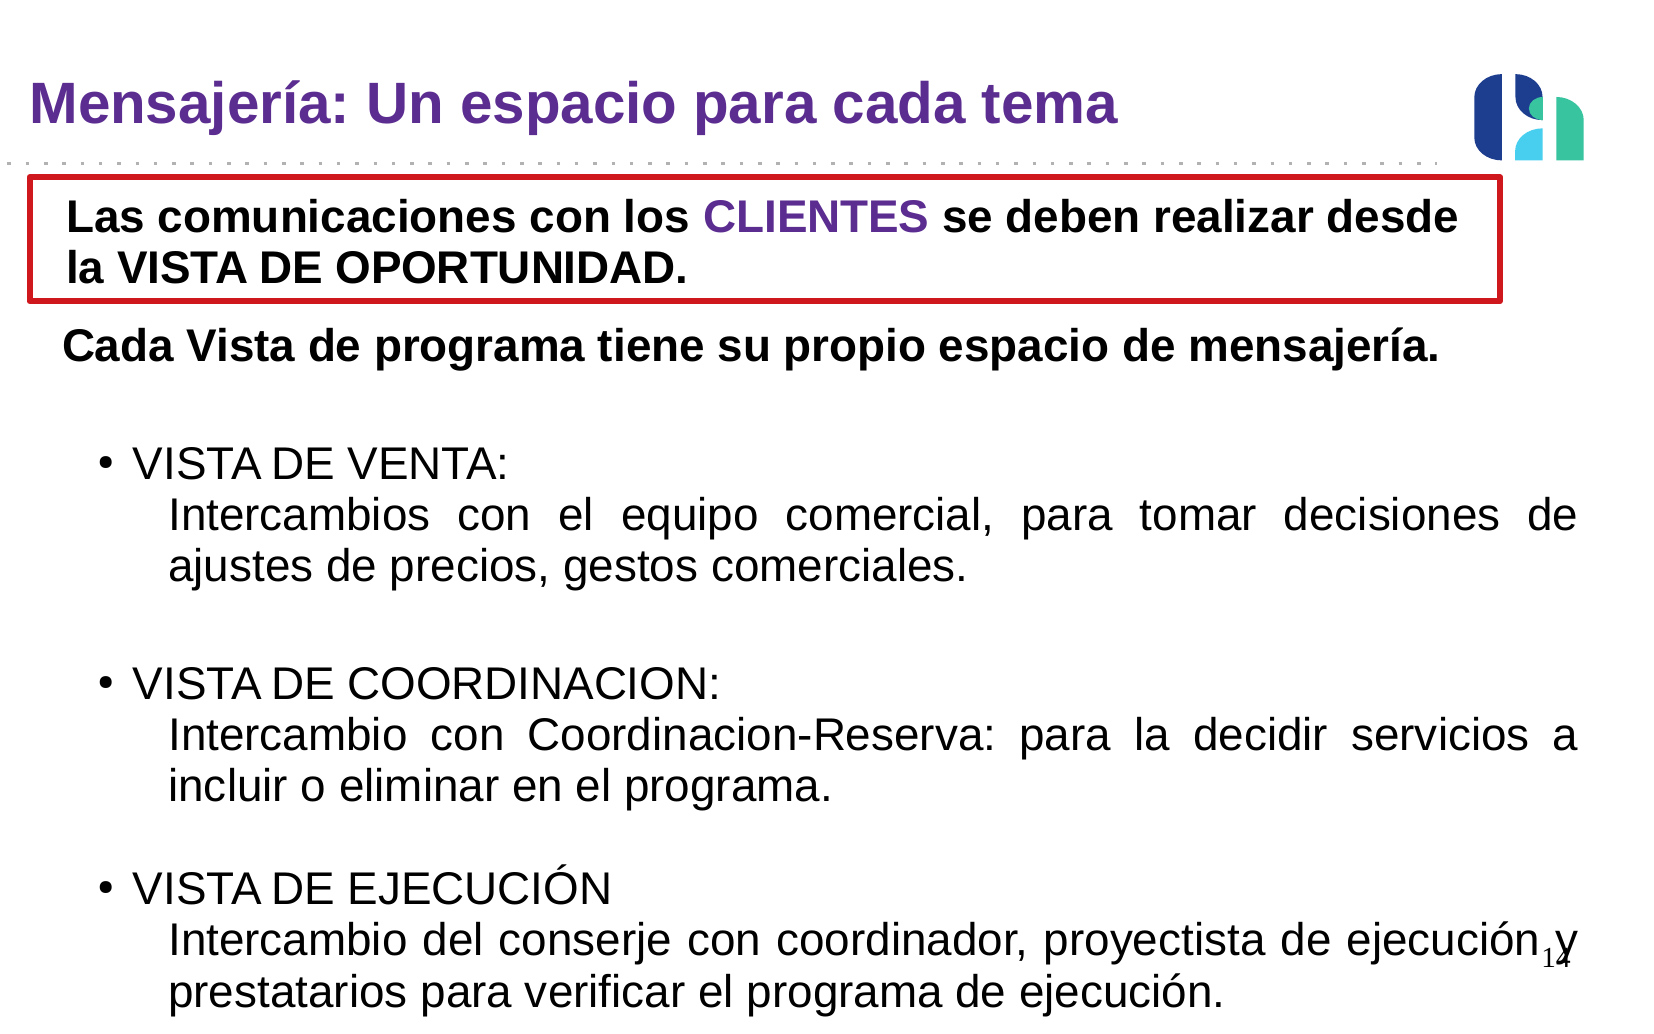

Mensajería: Un espacio para cada tema
Las comunicaciones con los CLIENTES se deben realizar desde la VISTA DE OPORTUNIDAD.
Cada Vista de programa tiene su propio espacio de mensajería.
VISTA DE VENTA:
Intercambios con el equipo comercial, para tomar decisiones de ajustes de precios, gestos comerciales.
VISTA DE COORDINACION:
Intercambio con Coordinacion-Reserva: para la decidir servicios a incluir o eliminar en el programa.
VISTA DE EJECUCIÓN
Intercambio del conserje con coordinador, proyectista de ejecución y prestatarios para verificar el programa de ejecución.
14